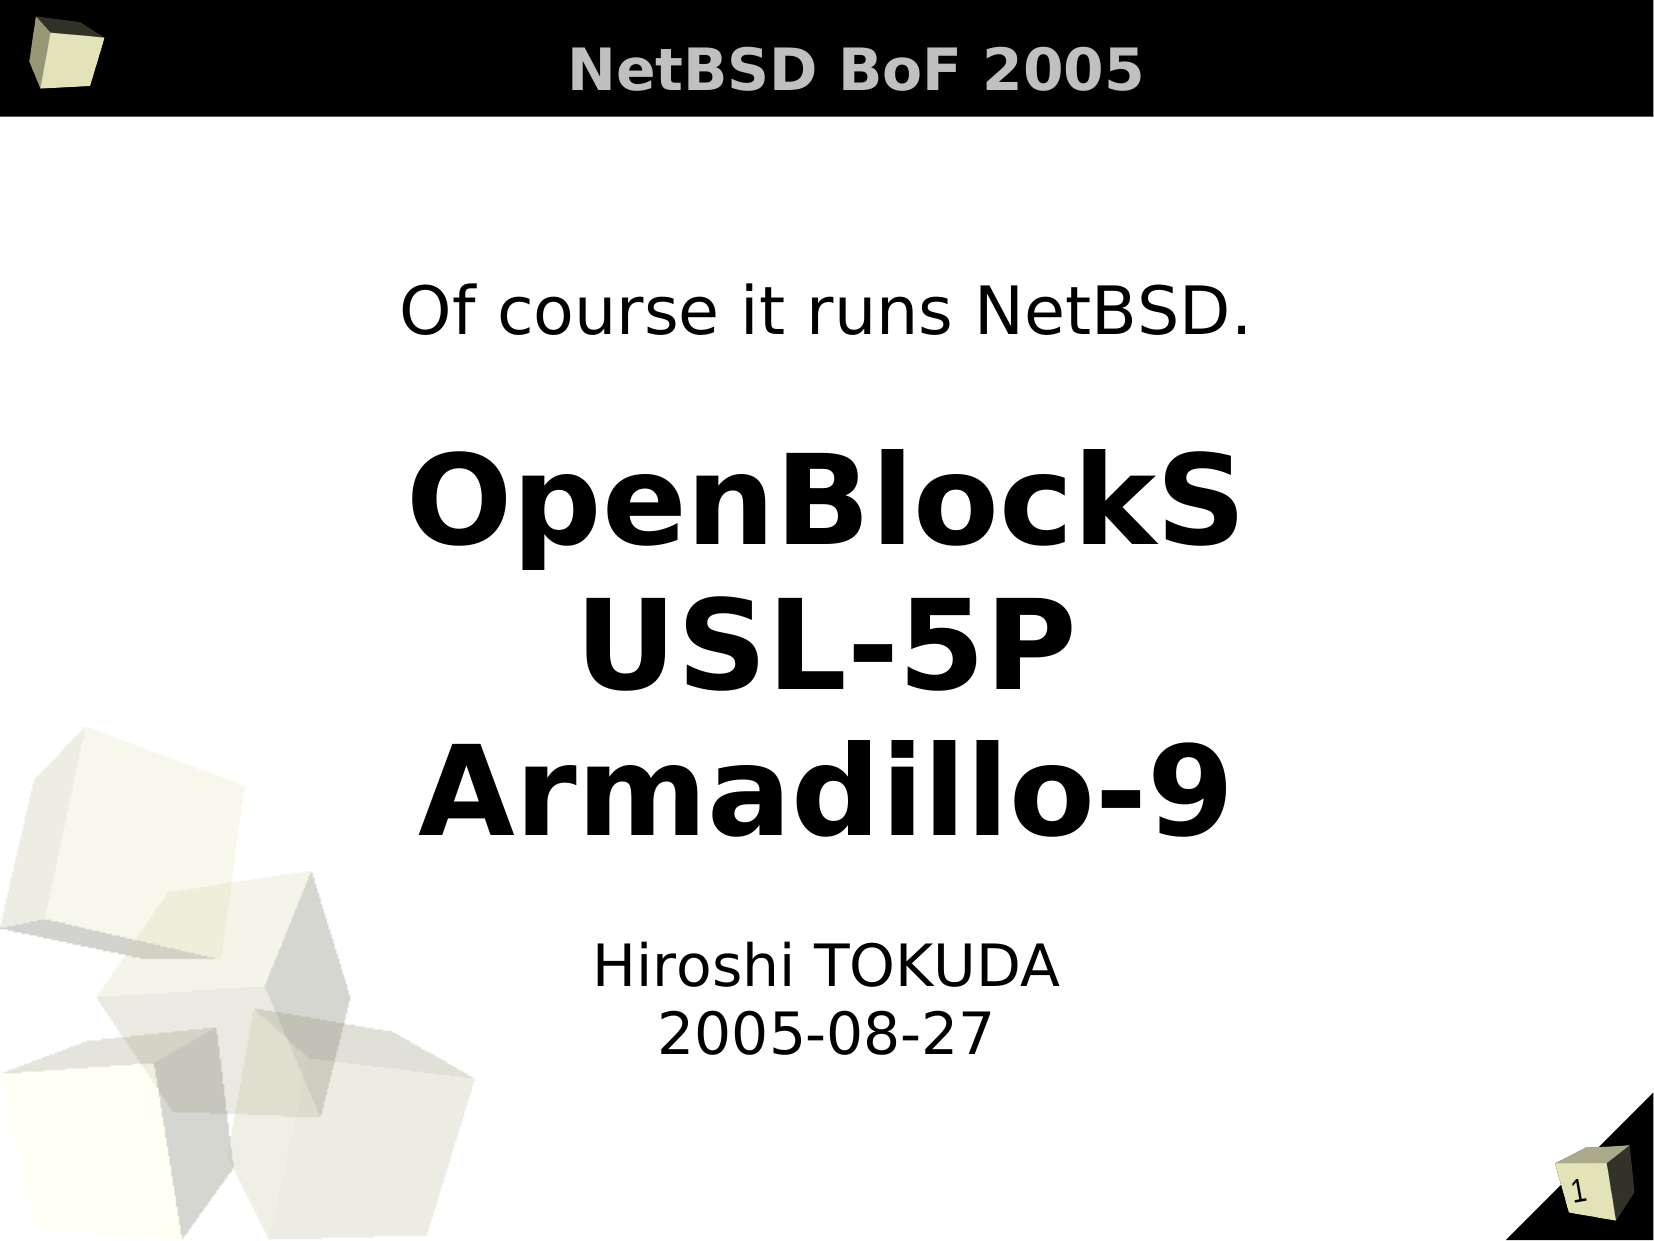

NetBSD BoF 2005
Of course it runs NetBSD.
OpenBlockS
USL-5P
Armadillo-9
Hiroshi TOKUDA
2005-08-27